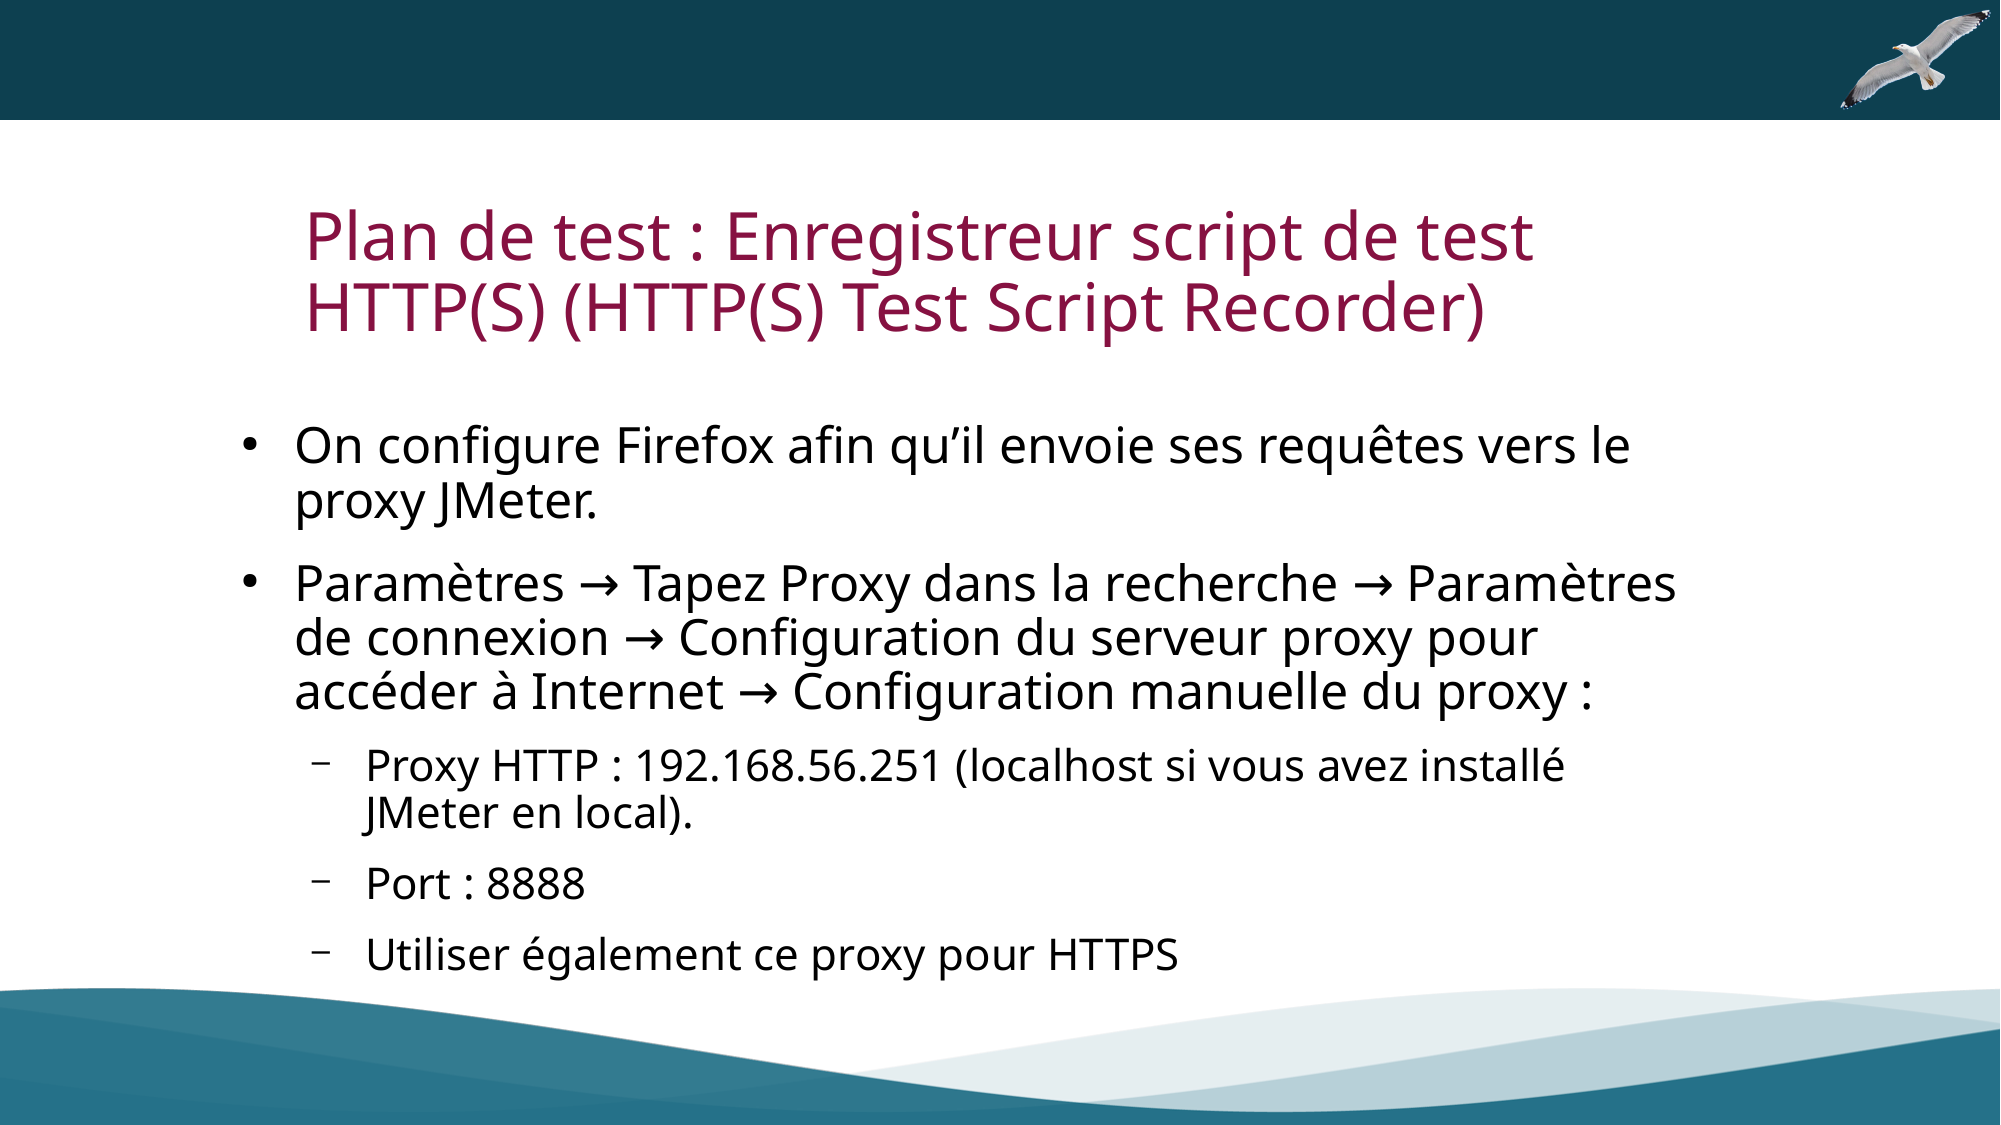

Plan de test : Enregistreur script de test HTTP(S) (HTTP(S) Test Script Recorder)
# On configure Firefox afin qu’il envoie ses requêtes vers le proxy JMeter.
Paramètres → Tapez Proxy dans la recherche → Paramètres de connexion → Configuration du serveur proxy pour accéder à Internet → Configuration manuelle du proxy :
Proxy HTTP : 192.168.56.251 (localhost si vous avez installé JMeter en local).
Port : 8888
Utiliser également ce proxy pour HTTPS